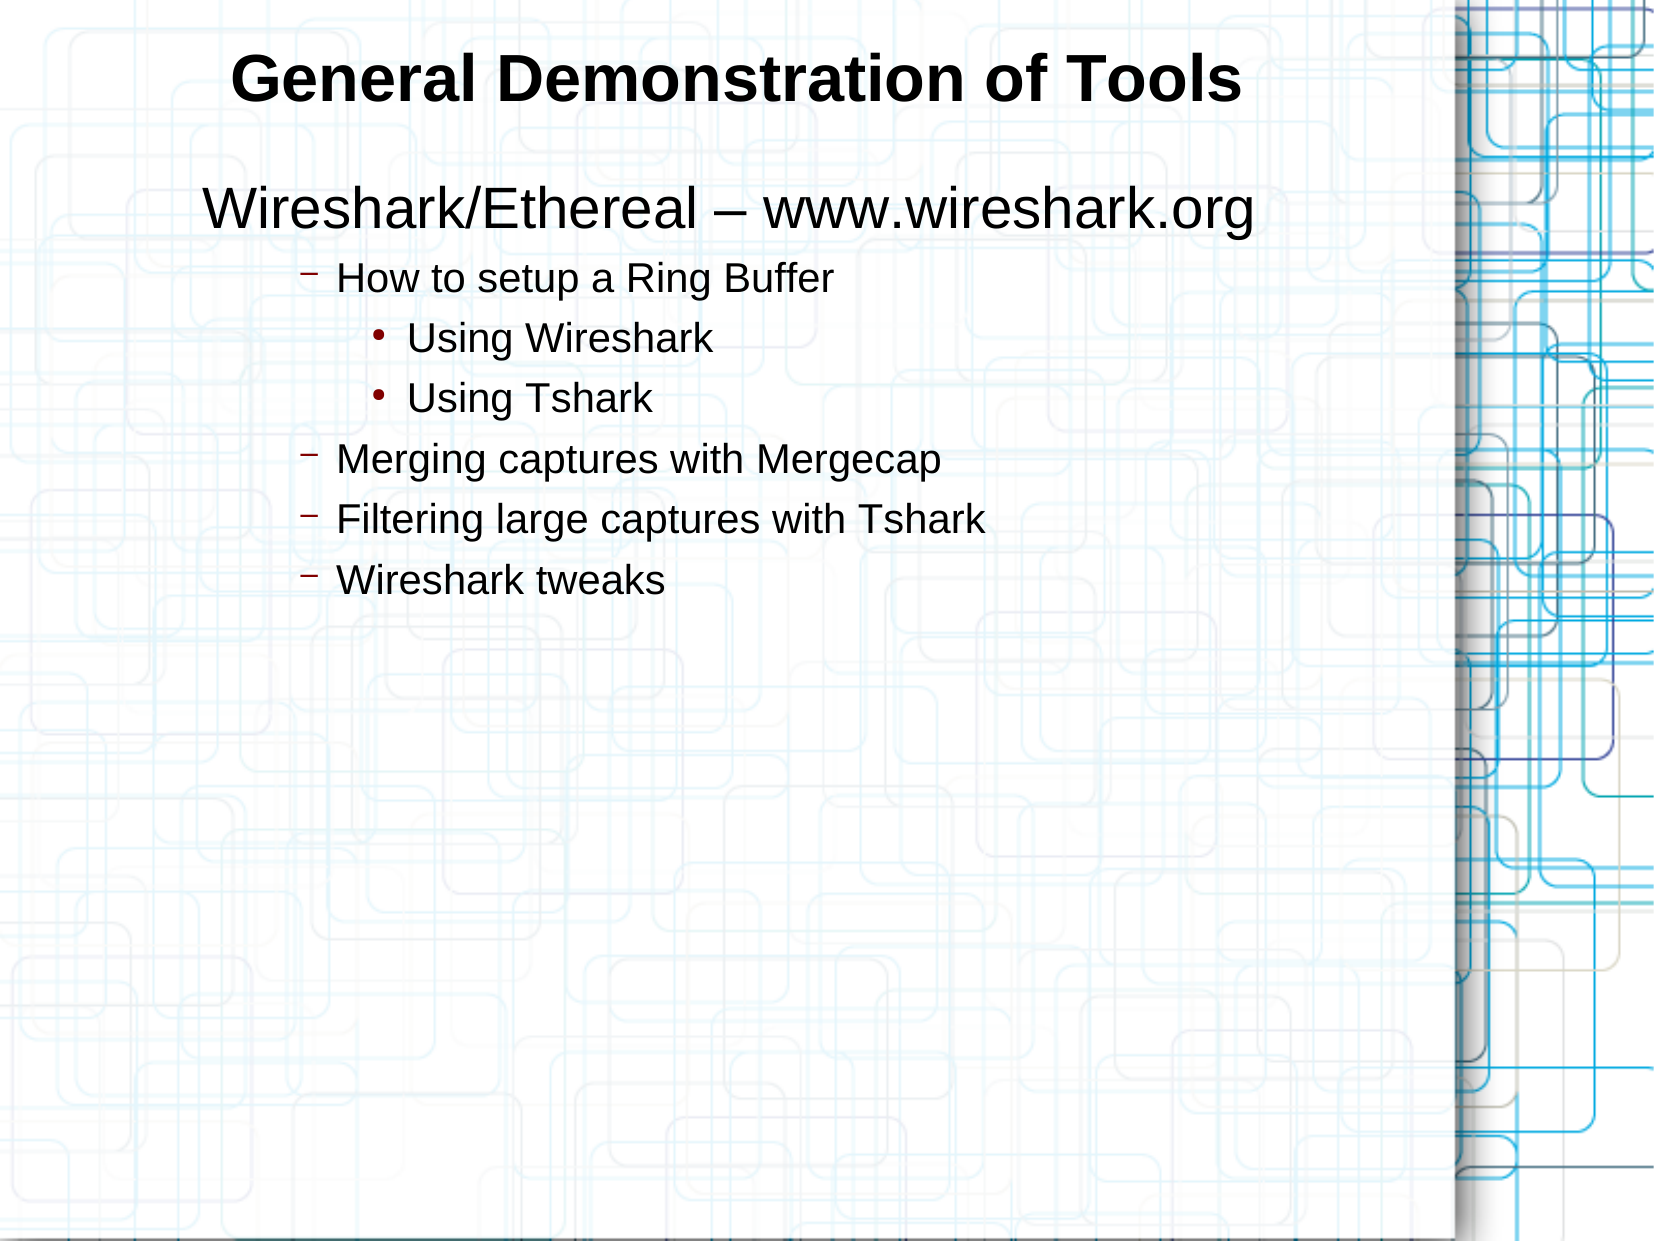

# General Demonstration of Tools
Wireshark/Ethereal – www.wireshark.org
How to setup a Ring Buffer
Using Wireshark
Using Tshark
Merging captures with Mergecap
Filtering large captures with Tshark
Wireshark tweaks